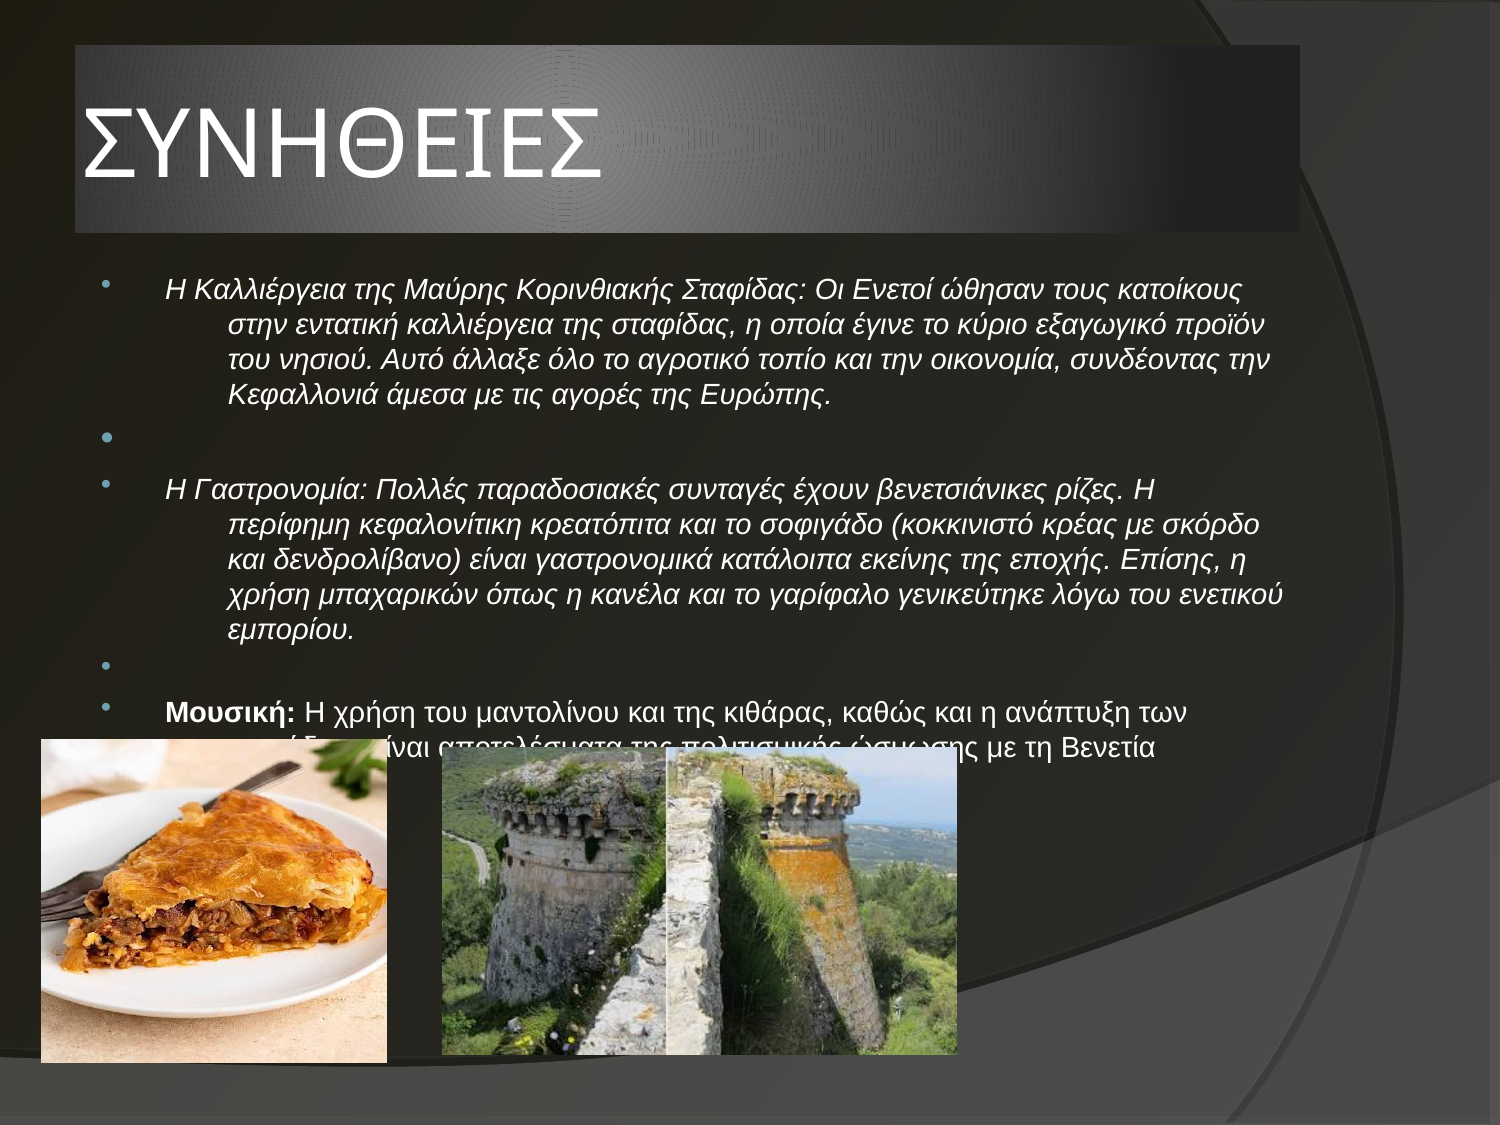

# ΣΥΝΗΘΕΙΕΣ
Η Καλλιέργεια της Μαύρης Κορινθιακής Σταφίδας: Οι Ενετοί ώθησαν τους κατοίκους στην εντατική καλλιέργεια της σταφίδας, η οποία έγινε το κύριο εξαγωγικό προϊόν του νησιού. Αυτό άλλαξε όλο το αγροτικό τοπίο και την οικονομία, συνδέοντας την Κεφαλλονιά άμεσα με τις αγορές της Ευρώπης.
Η Γαστρονομία: Πολλές παραδοσιακές συνταγές έχουν βενετσιάνικες ρίζες. Η περίφημη κεφαλονίτικη κρεατόπιτα και το σοφιγάδο (κοκκινιστό κρέας με σκόρδο και δενδρολίβανο) είναι γαστρονομικά κατάλοιπα εκείνης της εποχής. Επίσης, η χρήση μπαχαρικών όπως η κανέλα και το γαρίφαλο γενικεύτηκε λόγω του ενετικού εμπορίου.
Μουσική: Η χρήση του μαντολίνου και της κιθάρας, καθώς και η ανάπτυξη των καντάδων, είναι αποτελέσματα της πολιτισμικής ώσμωσης με τη Βενετία